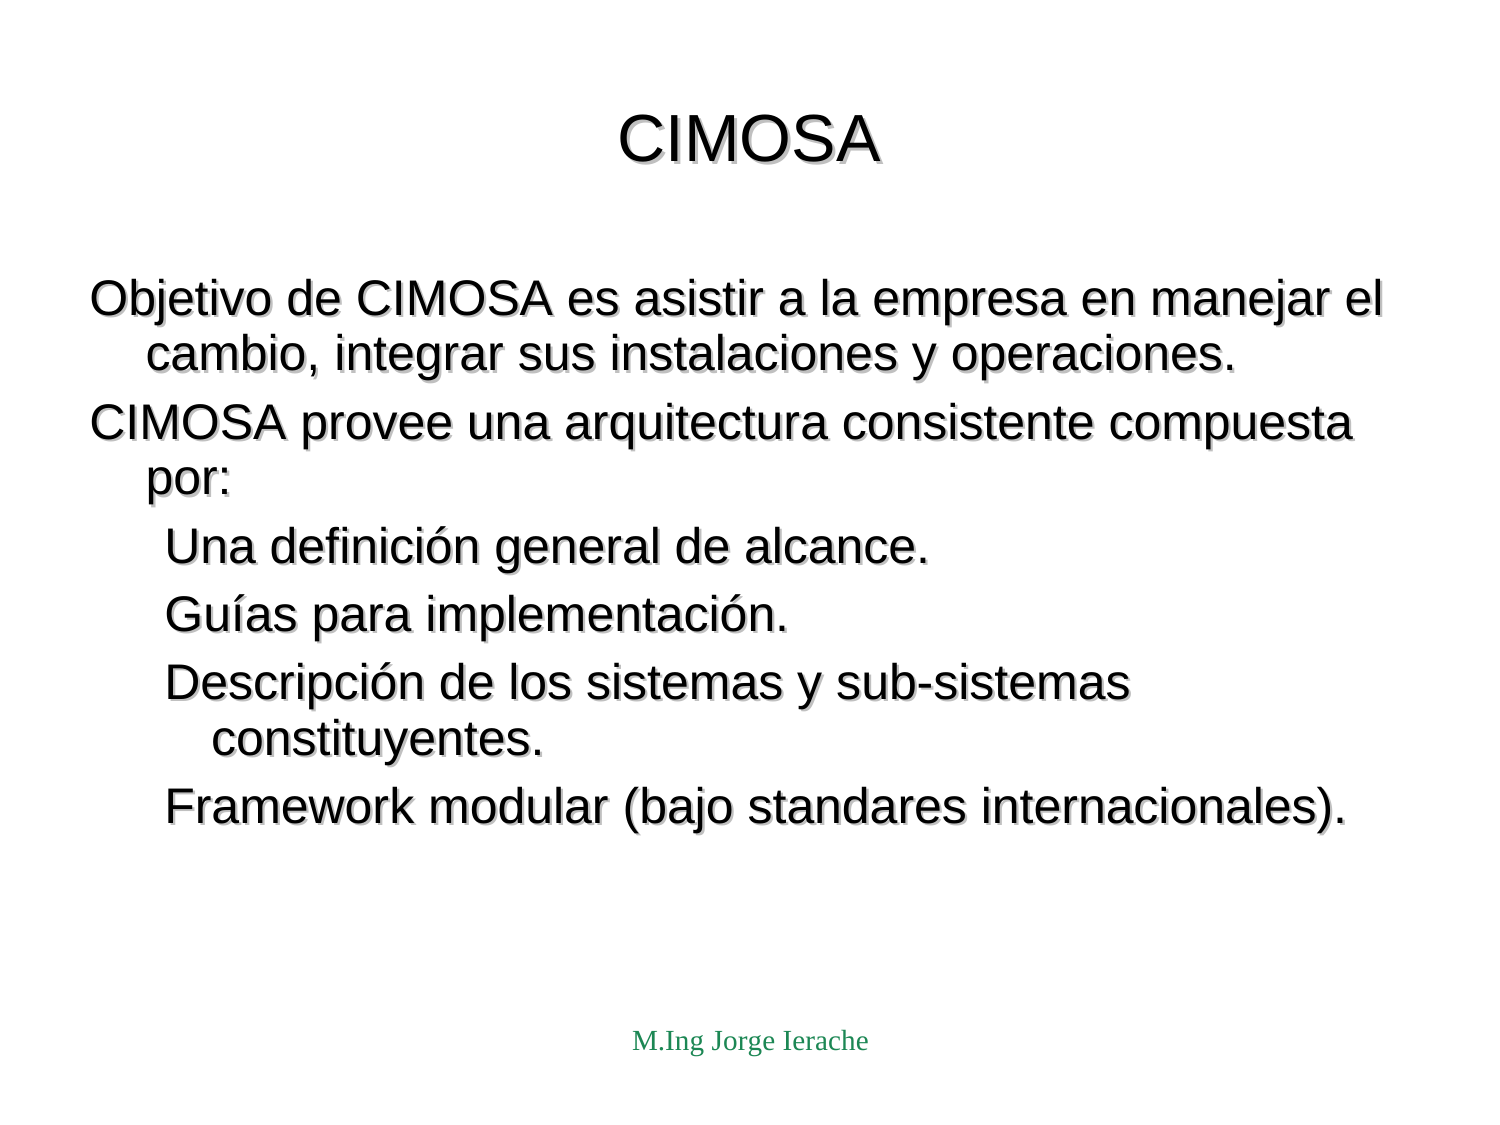

# CIMOSA
Objetivo de CIMOSA es asistir a la empresa en manejar el cambio, integrar sus instalaciones y operaciones.
CIMOSA provee una arquitectura consistente compuesta por:
Una definición general de alcance.
Guías para implementación.
Descripción de los sistemas y sub-sistemas constituyentes.
Framework modular (bajo standares internacionales).
M.Ing Jorge Ierache